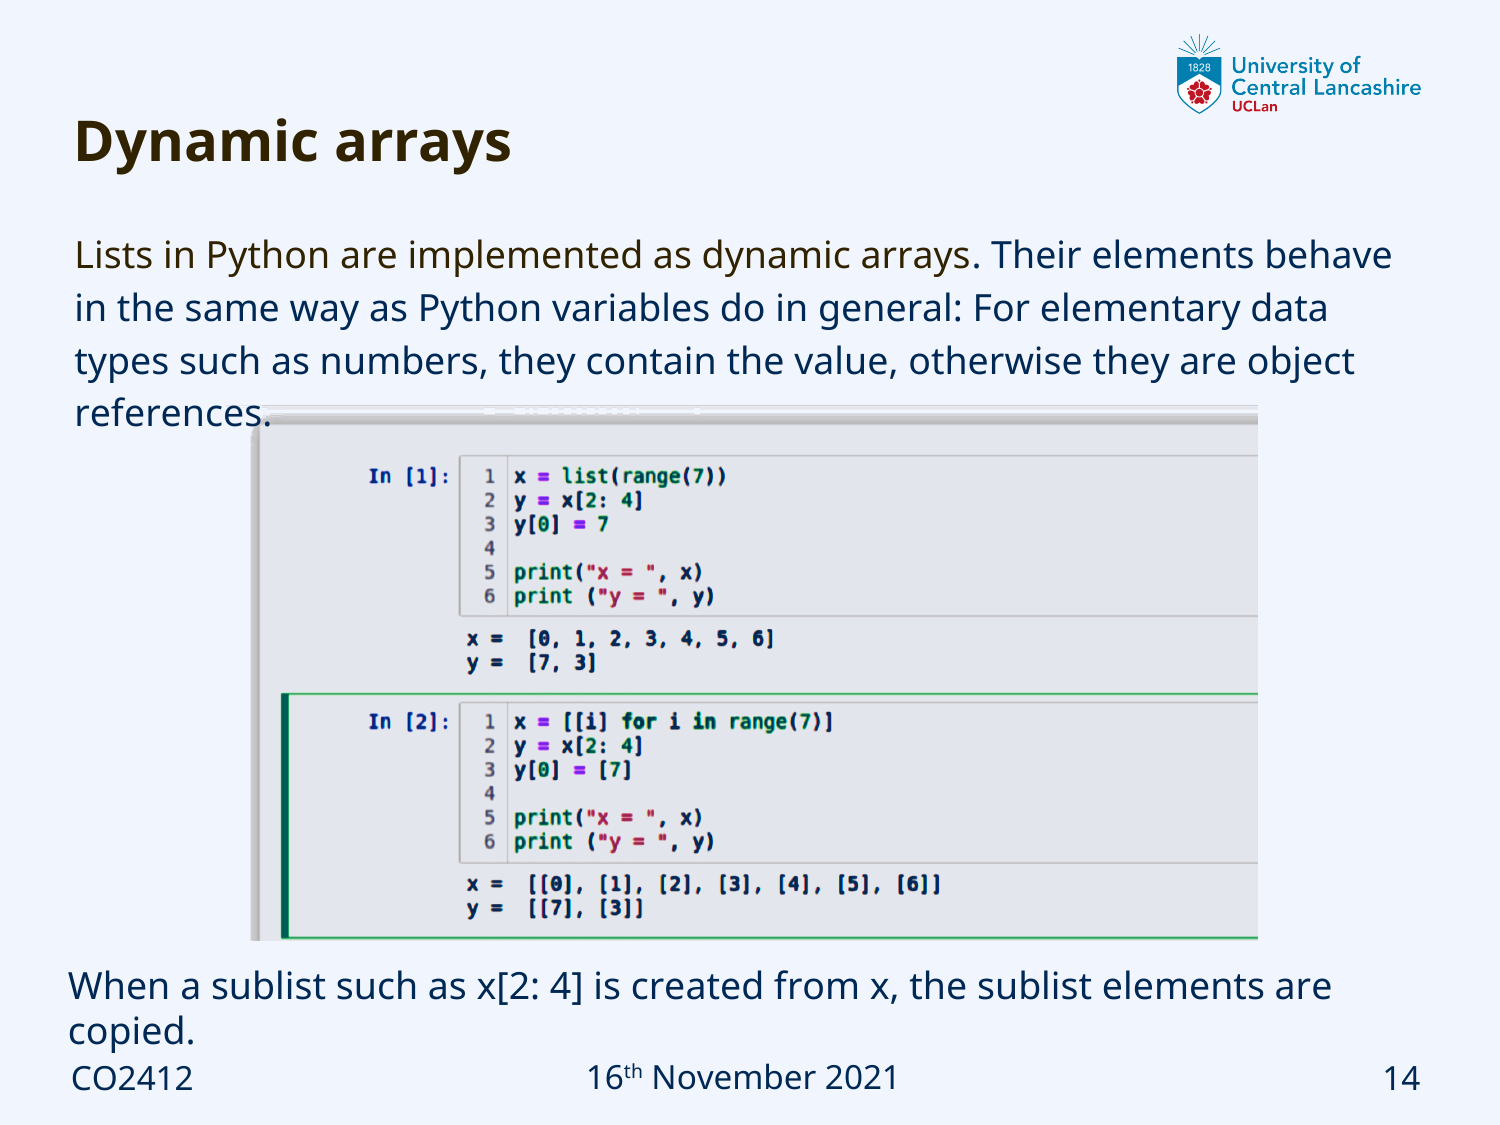

# Dynamic arrays
Lists in Python are implemented as dynamic arrays. Their elements behave in the same way as Python variables do in general: For elementary data types such as numbers, they contain the value, otherwise they are object references.
When a sublist such as x[2: 4] is created from x, the sublist elements are copied.